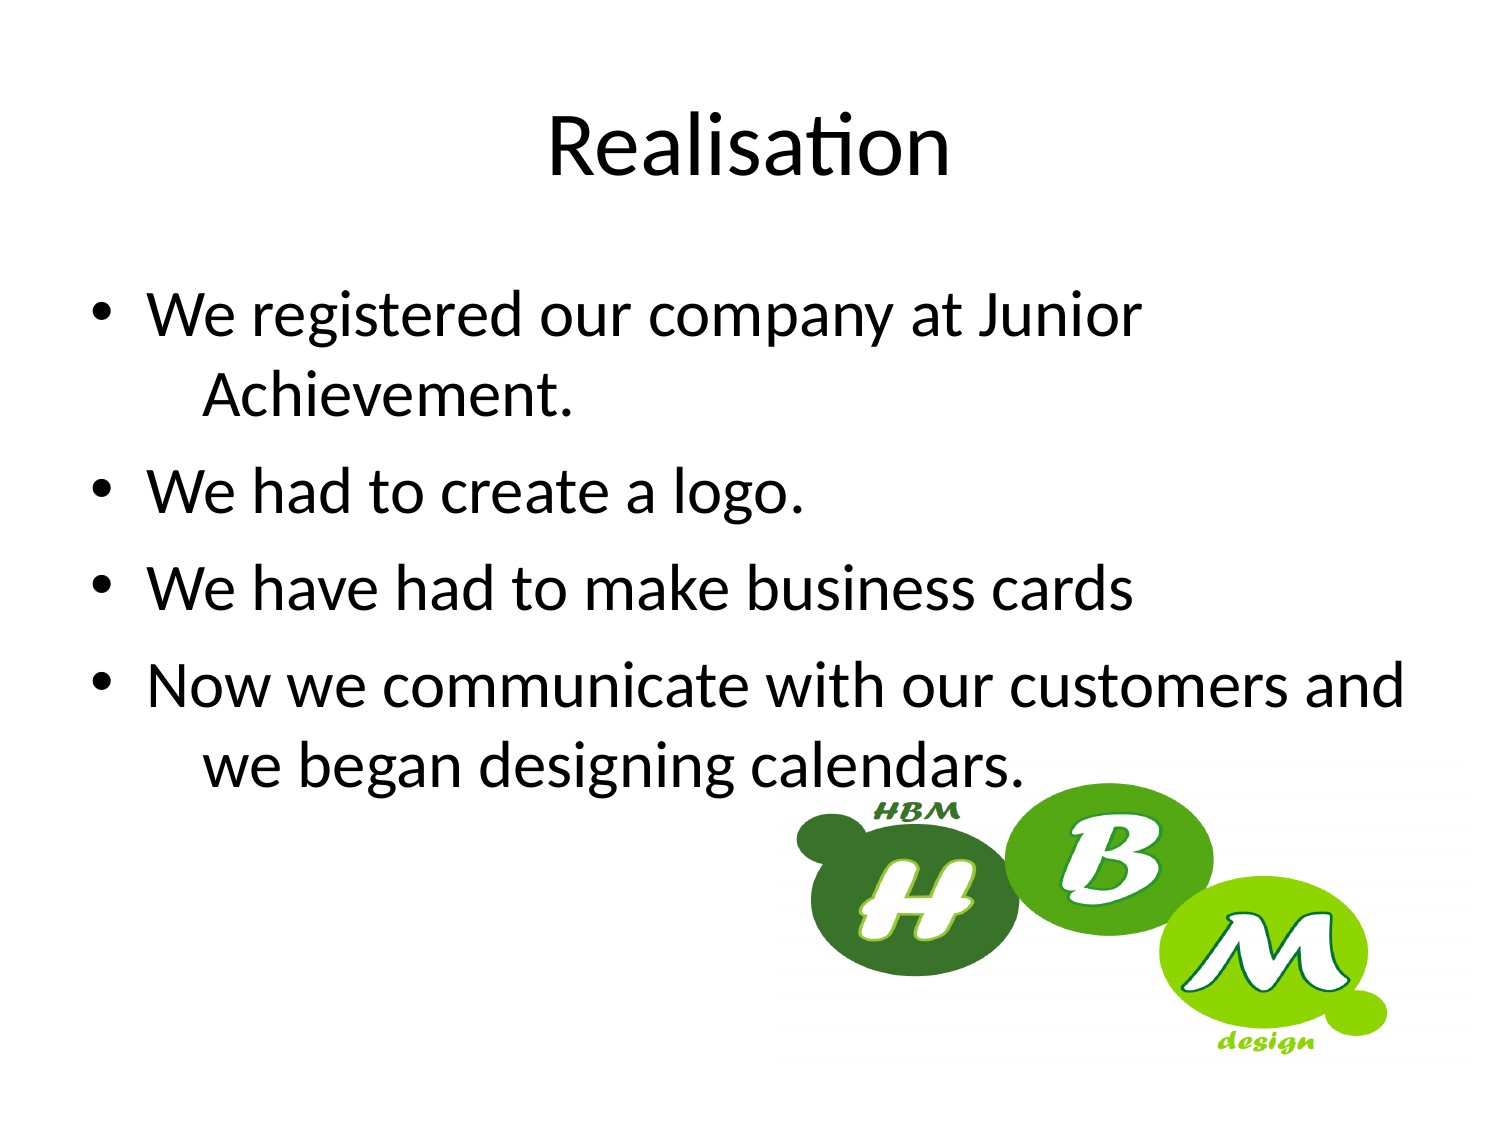

# Realisation
We registered our company at Junior Achievement.
We had to create a logo.
We have had to make business cards
Now we communicate with our customers and we began designing calendars.